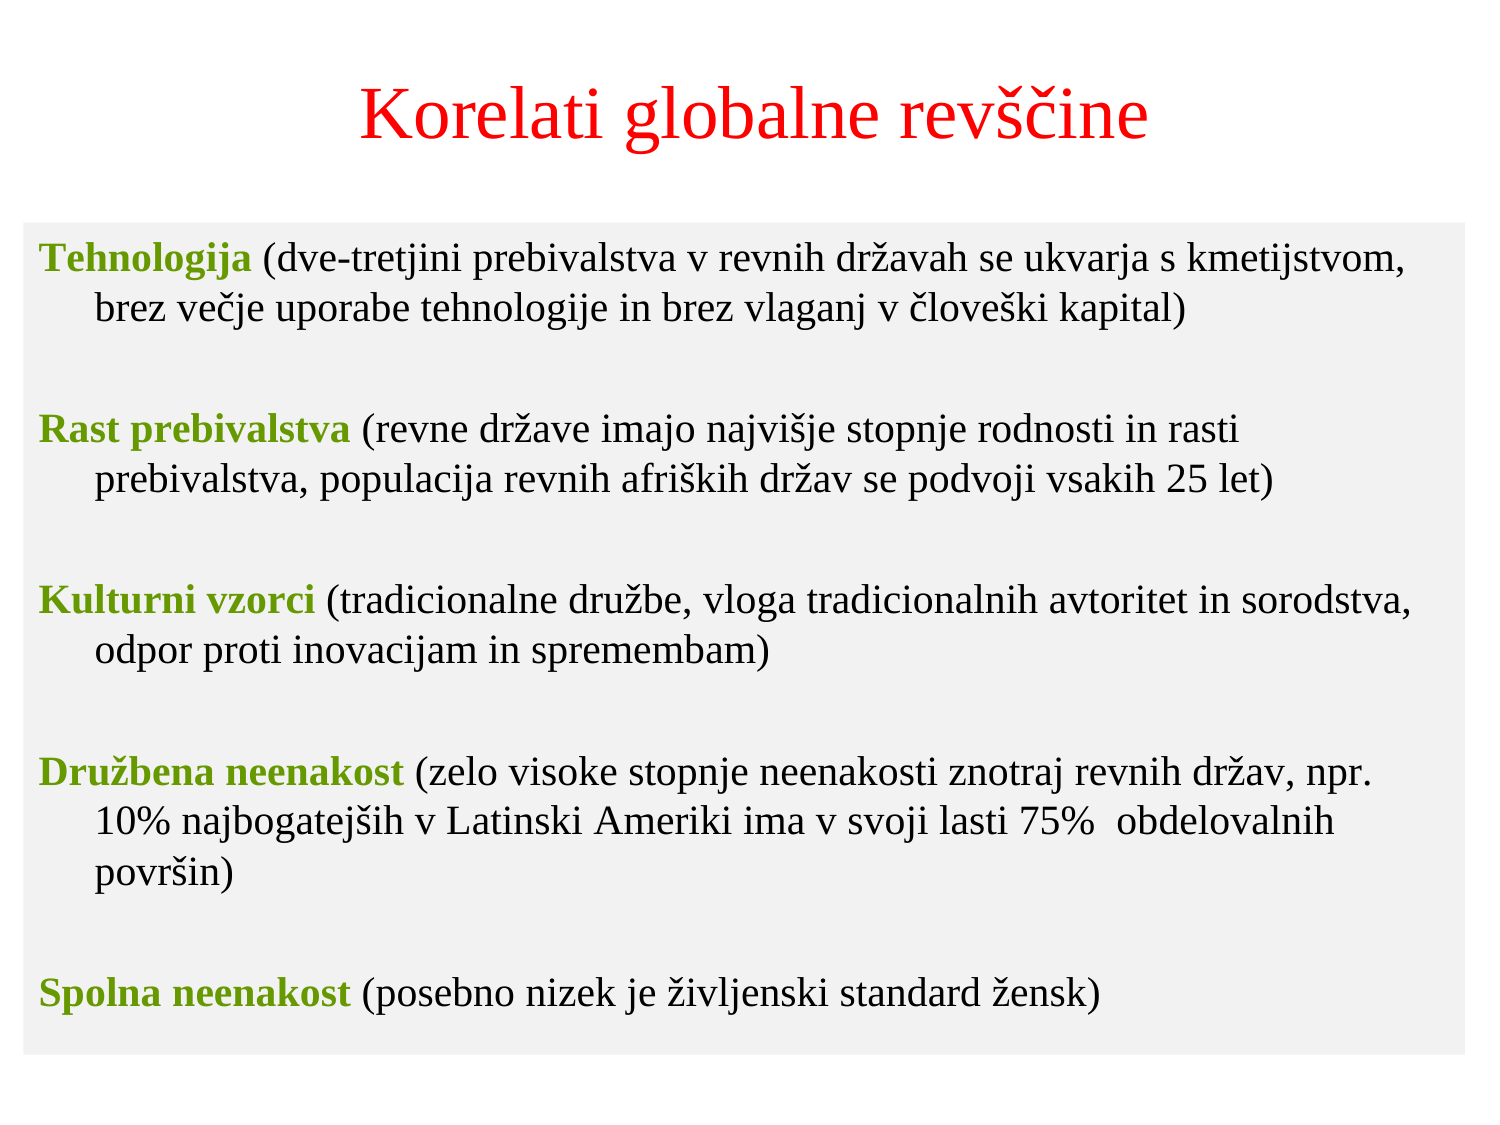

# Korelati globalne revščine
Tehnologija (dve-tretjini prebivalstva v revnih državah se ukvarja s kmetijstvom, brez večje uporabe tehnologije in brez vlaganj v človeški kapital)
Rast prebivalstva (revne države imajo najvišje stopnje rodnosti in rasti prebivalstva, populacija revnih afriških držav se podvoji vsakih 25 let)
Kulturni vzorci (tradicionalne družbe, vloga tradicionalnih avtoritet in sorodstva, odpor proti inovacijam in spremembam)
Družbena neenakost (zelo visoke stopnje neenakosti znotraj revnih držav, npr. 10% najbogatejših v Latinski Ameriki ima v svoji lasti 75% obdelovalnih površin)
Spolna neenakost (posebno nizek je življenski standard žensk)